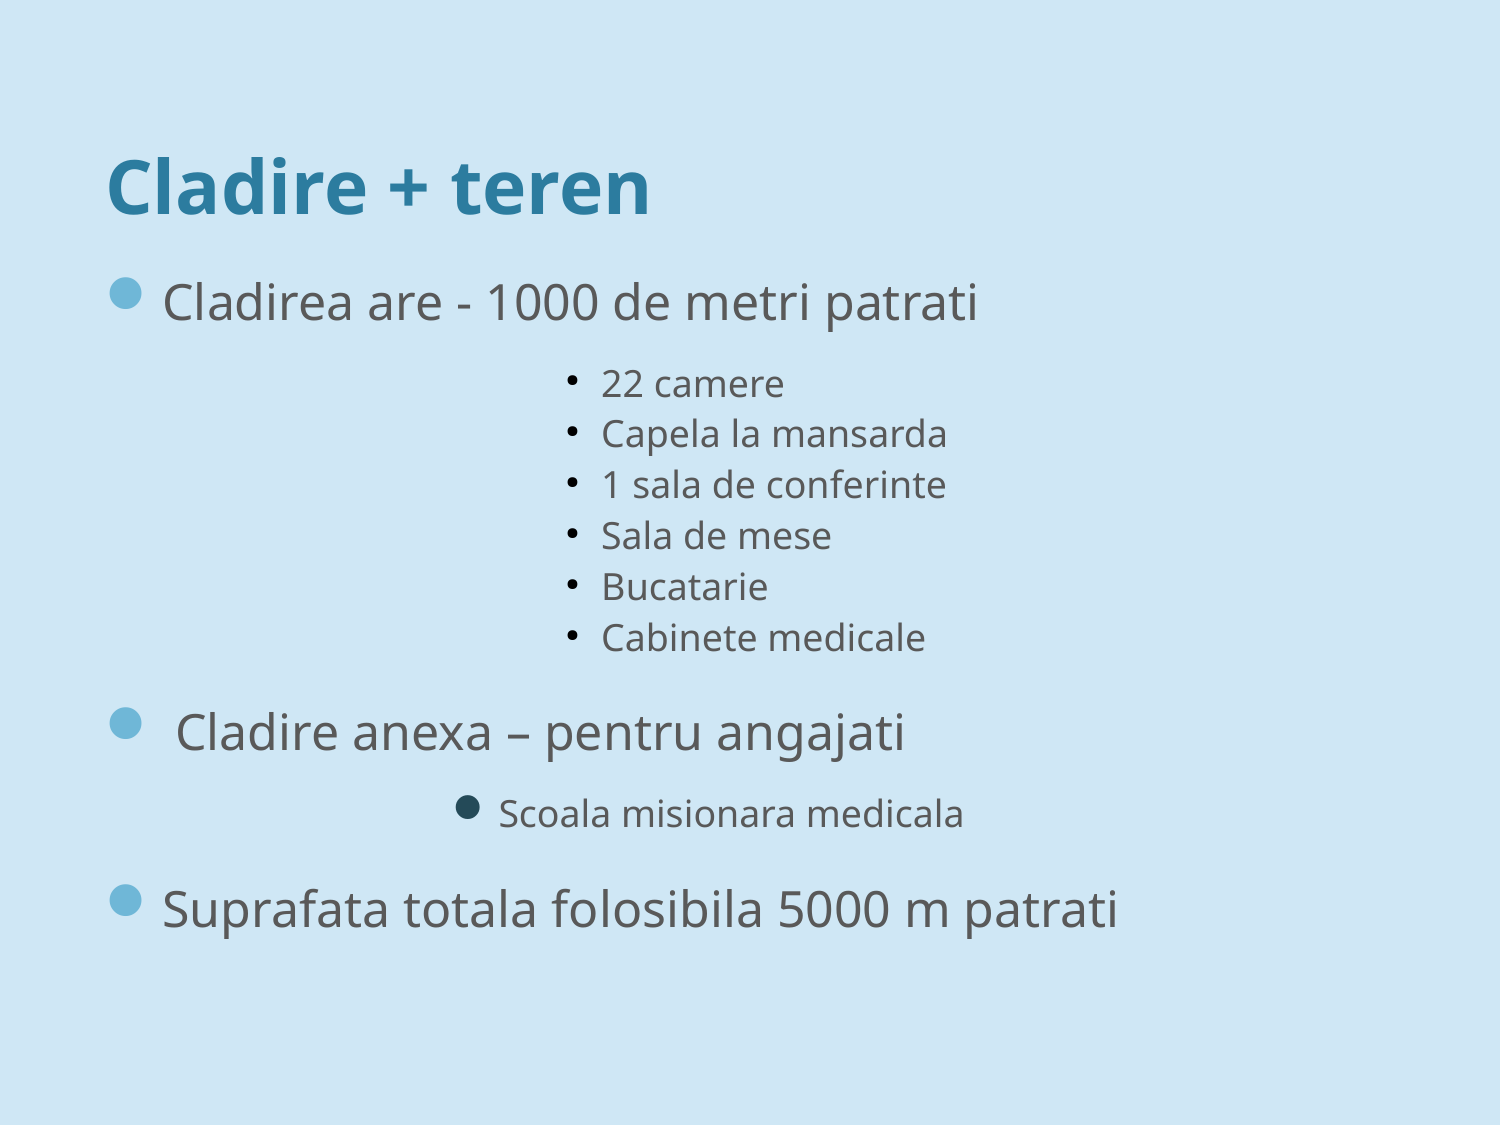

# Cladire + teren
Cladirea are - 1000 de metri patrati
22 camere
Capela la mansarda
1 sala de conferinte
Sala de mese
Bucatarie
Cabinete medicale
 Cladire anexa – pentru angajati
Scoala misionara medicala
Suprafata totala folosibila 5000 m patrati